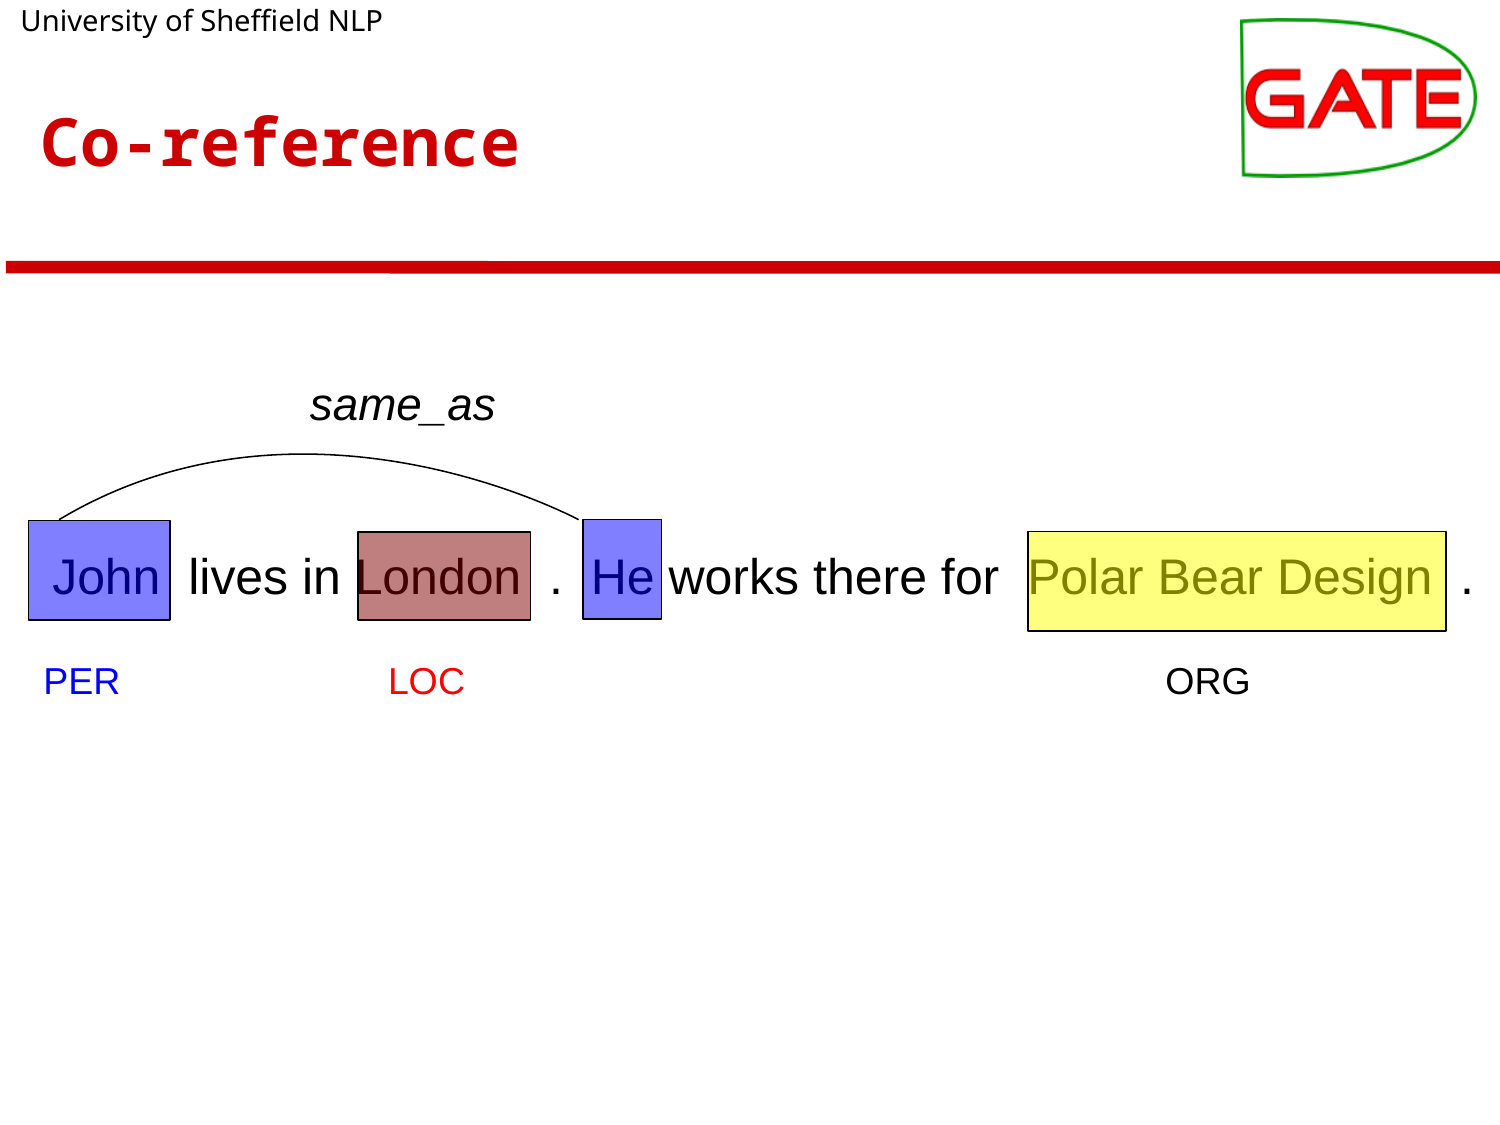

Co-reference
same_as
John lives in London . He works there for Polar Bear Design .
PER
LOC
ORG